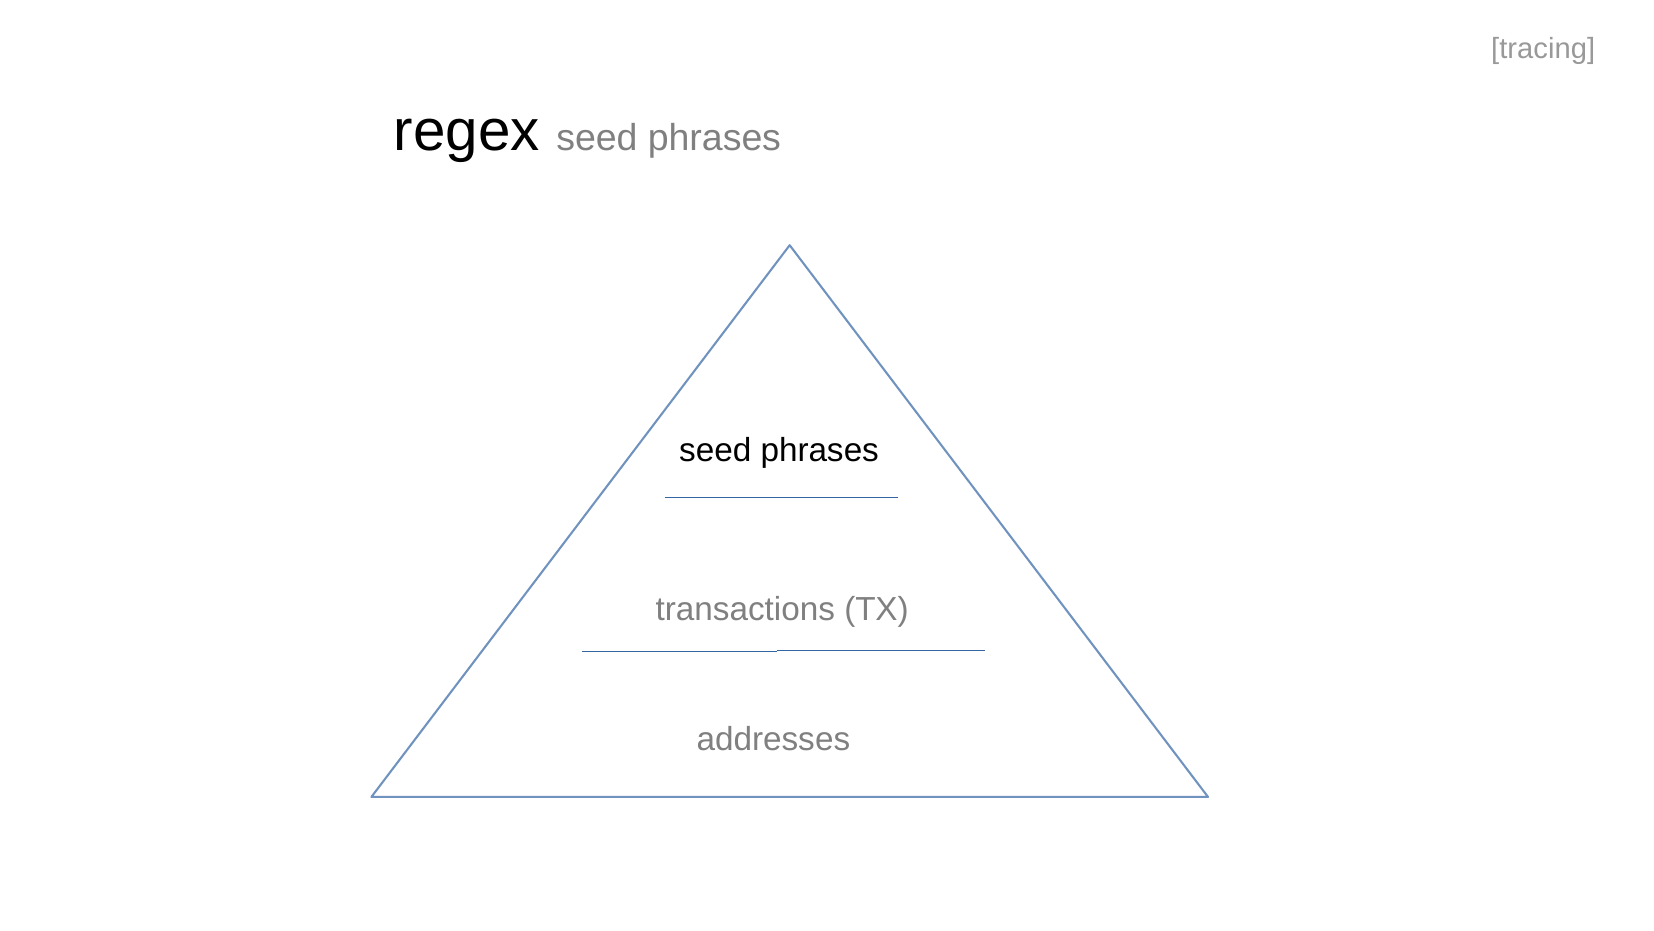

[tracing]
regex seed phrases
seed phrases
transactions (TX)
addresses